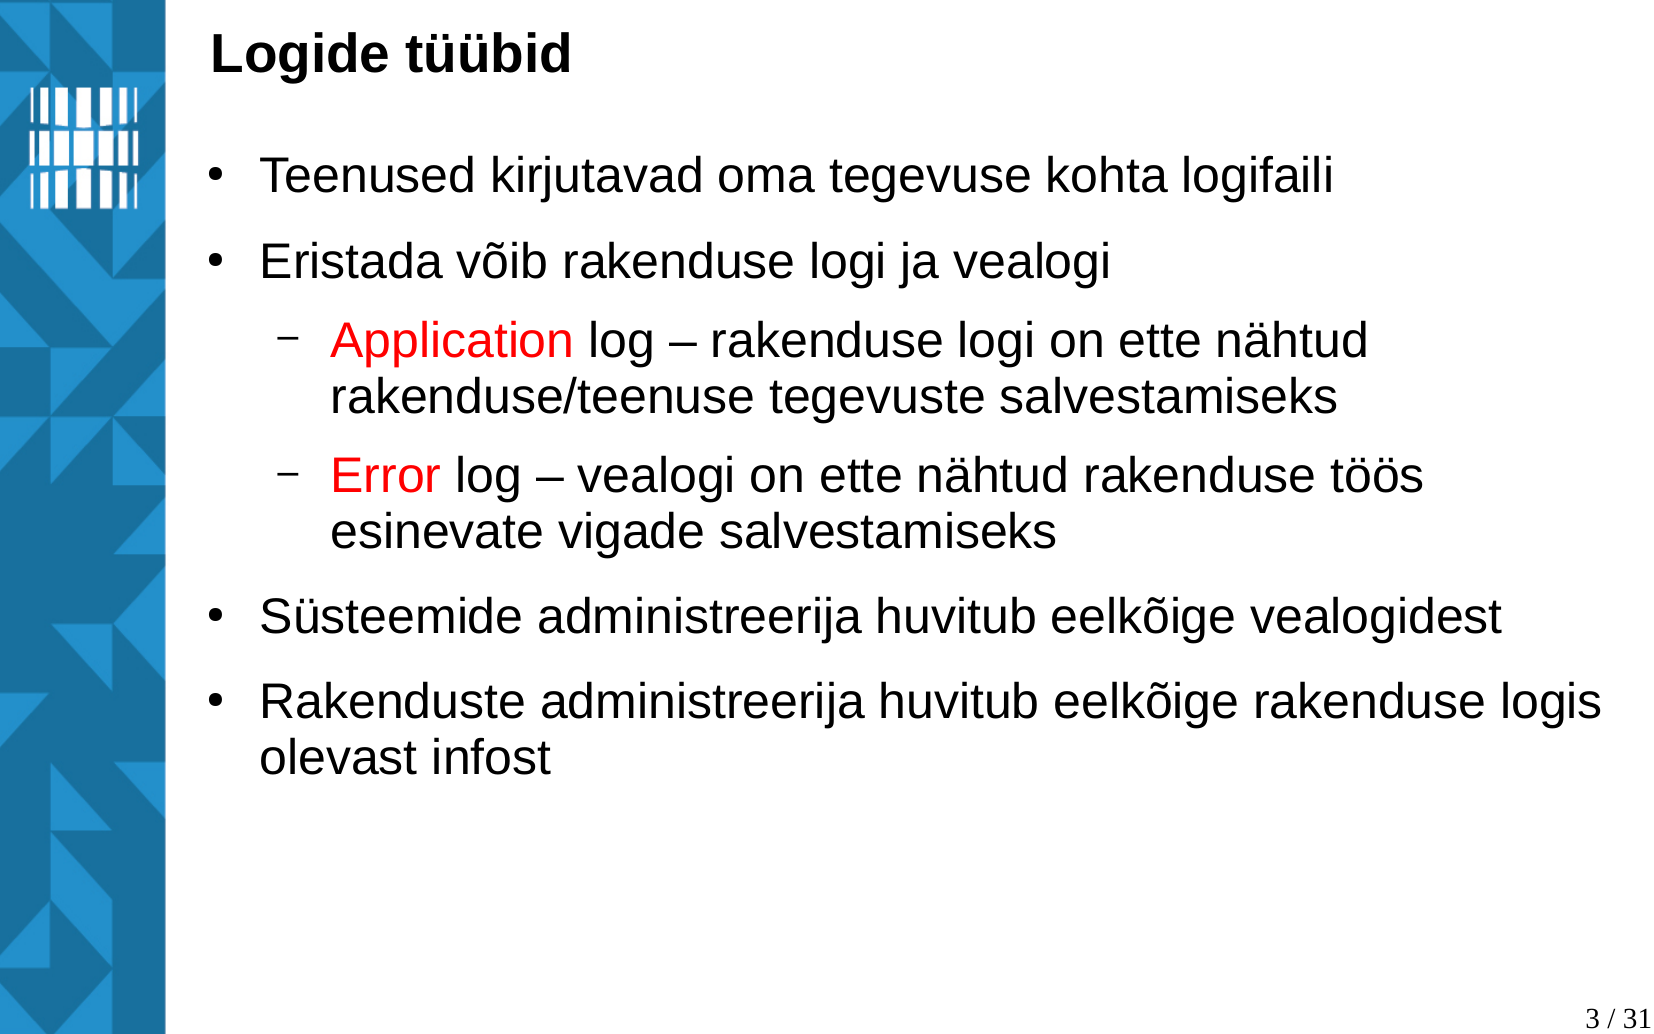

# Logide tüübid
Teenused kirjutavad oma tegevuse kohta logifaili
Eristada võib rakenduse logi ja vealogi
Application log – rakenduse logi on ette nähtud rakenduse/teenuse tegevuste salvestamiseks
Error log – vealogi on ette nähtud rakenduse töös esinevate vigade salvestamiseks
Süsteemide administreerija huvitub eelkõige vealogidest
Rakenduste administreerija huvitub eelkõige rakenduse logis olevast infost
3